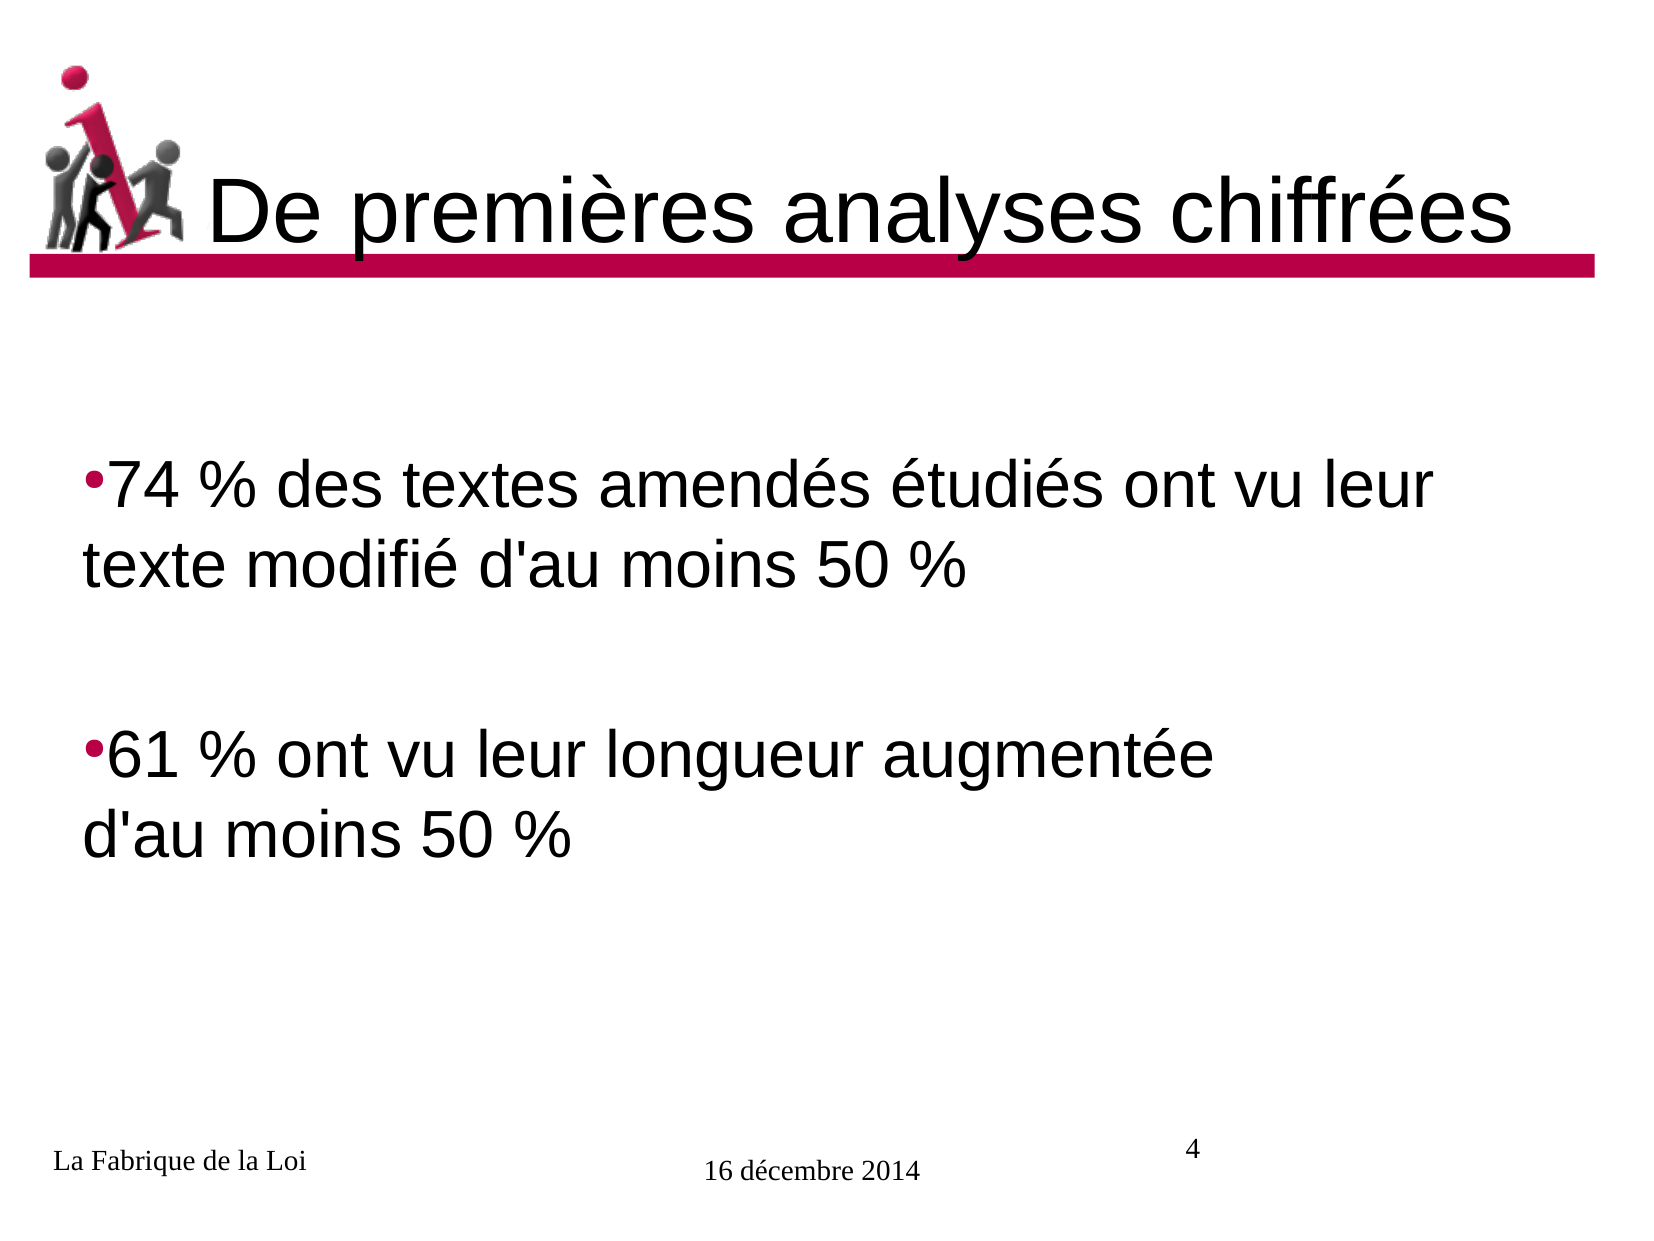

# De premières analyses chiffrées
74 % des textes amendés étudiés ont vu leur texte modifié d'au moins 50 %
61 % ont vu leur longueur augmentée
d'au moins 50 %
La Fabrique de la Loi
16 décembre 2014